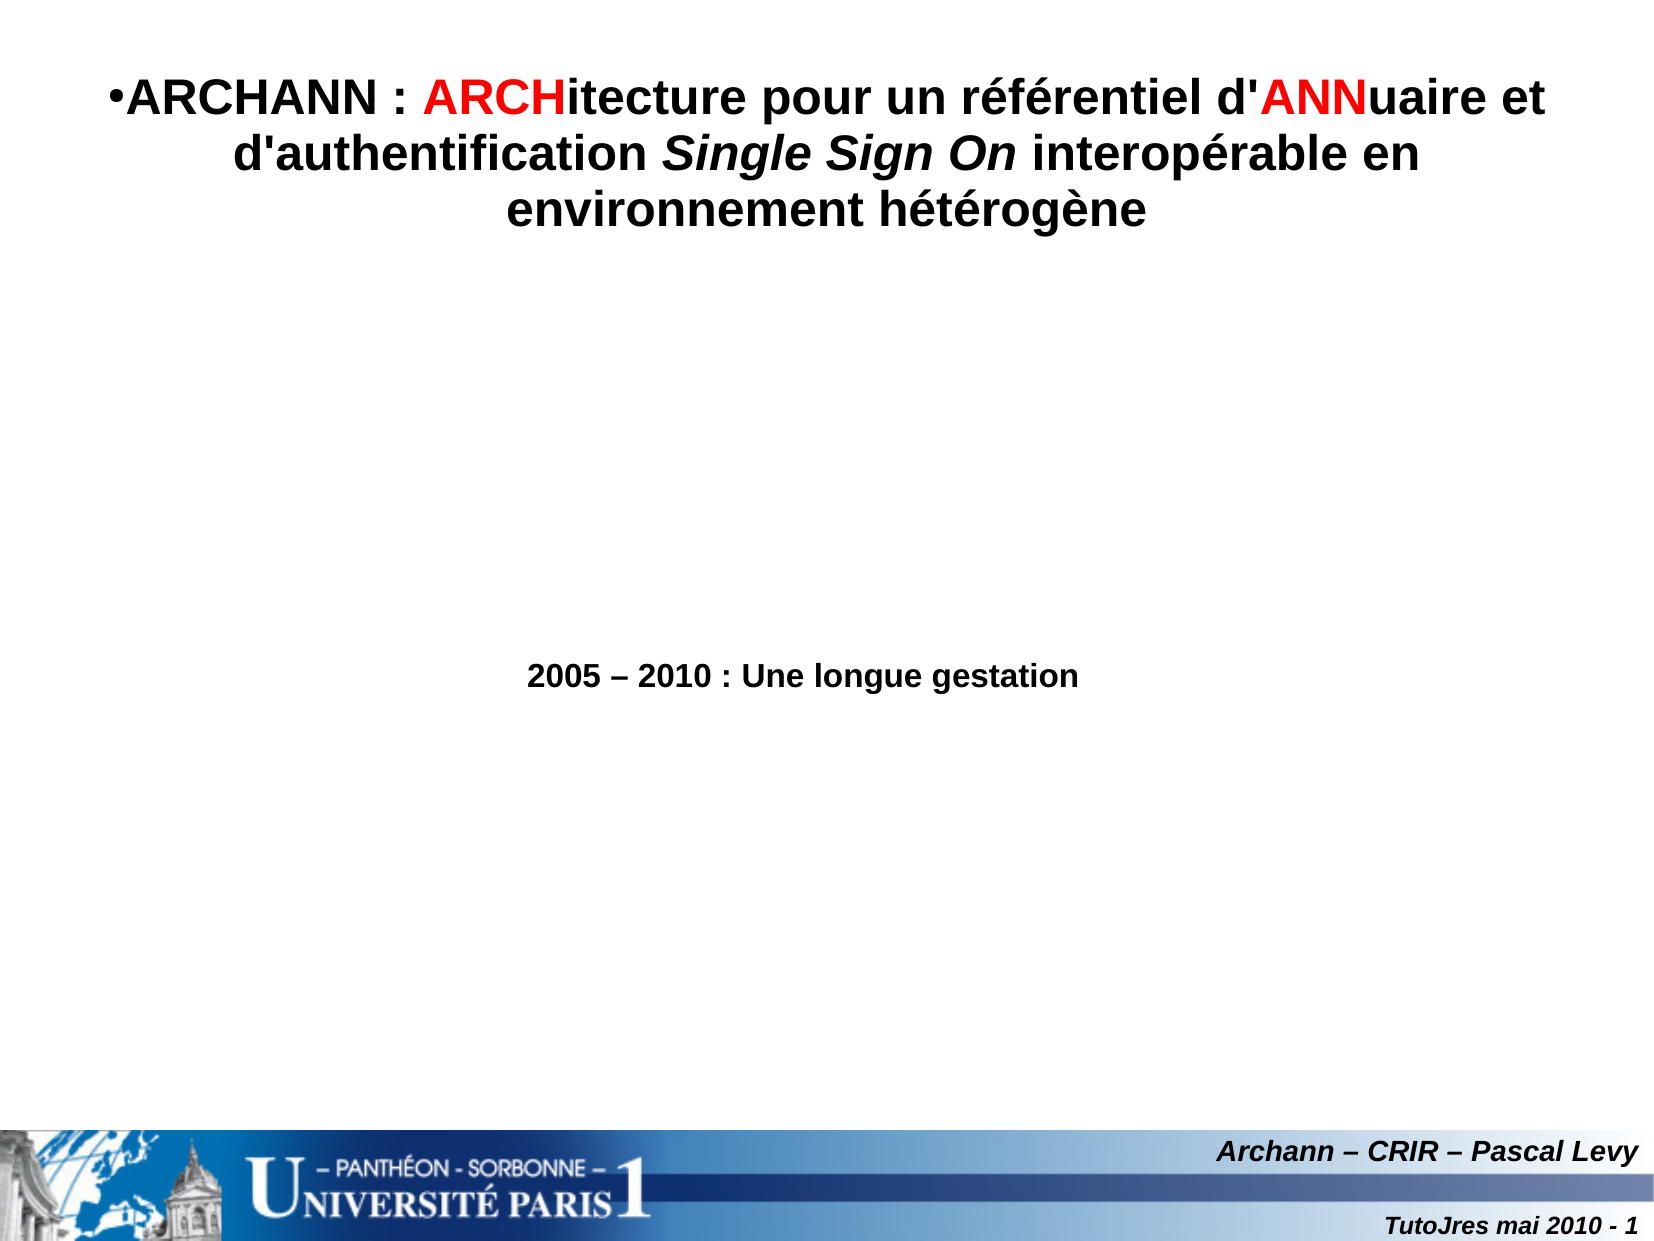

# ARCHANN : ARCHitecture pour un référentiel d'ANNuaire et d'authentification Single Sign On interopérable en environnement hétérogène
2005 – 2010 : Une longue gestation